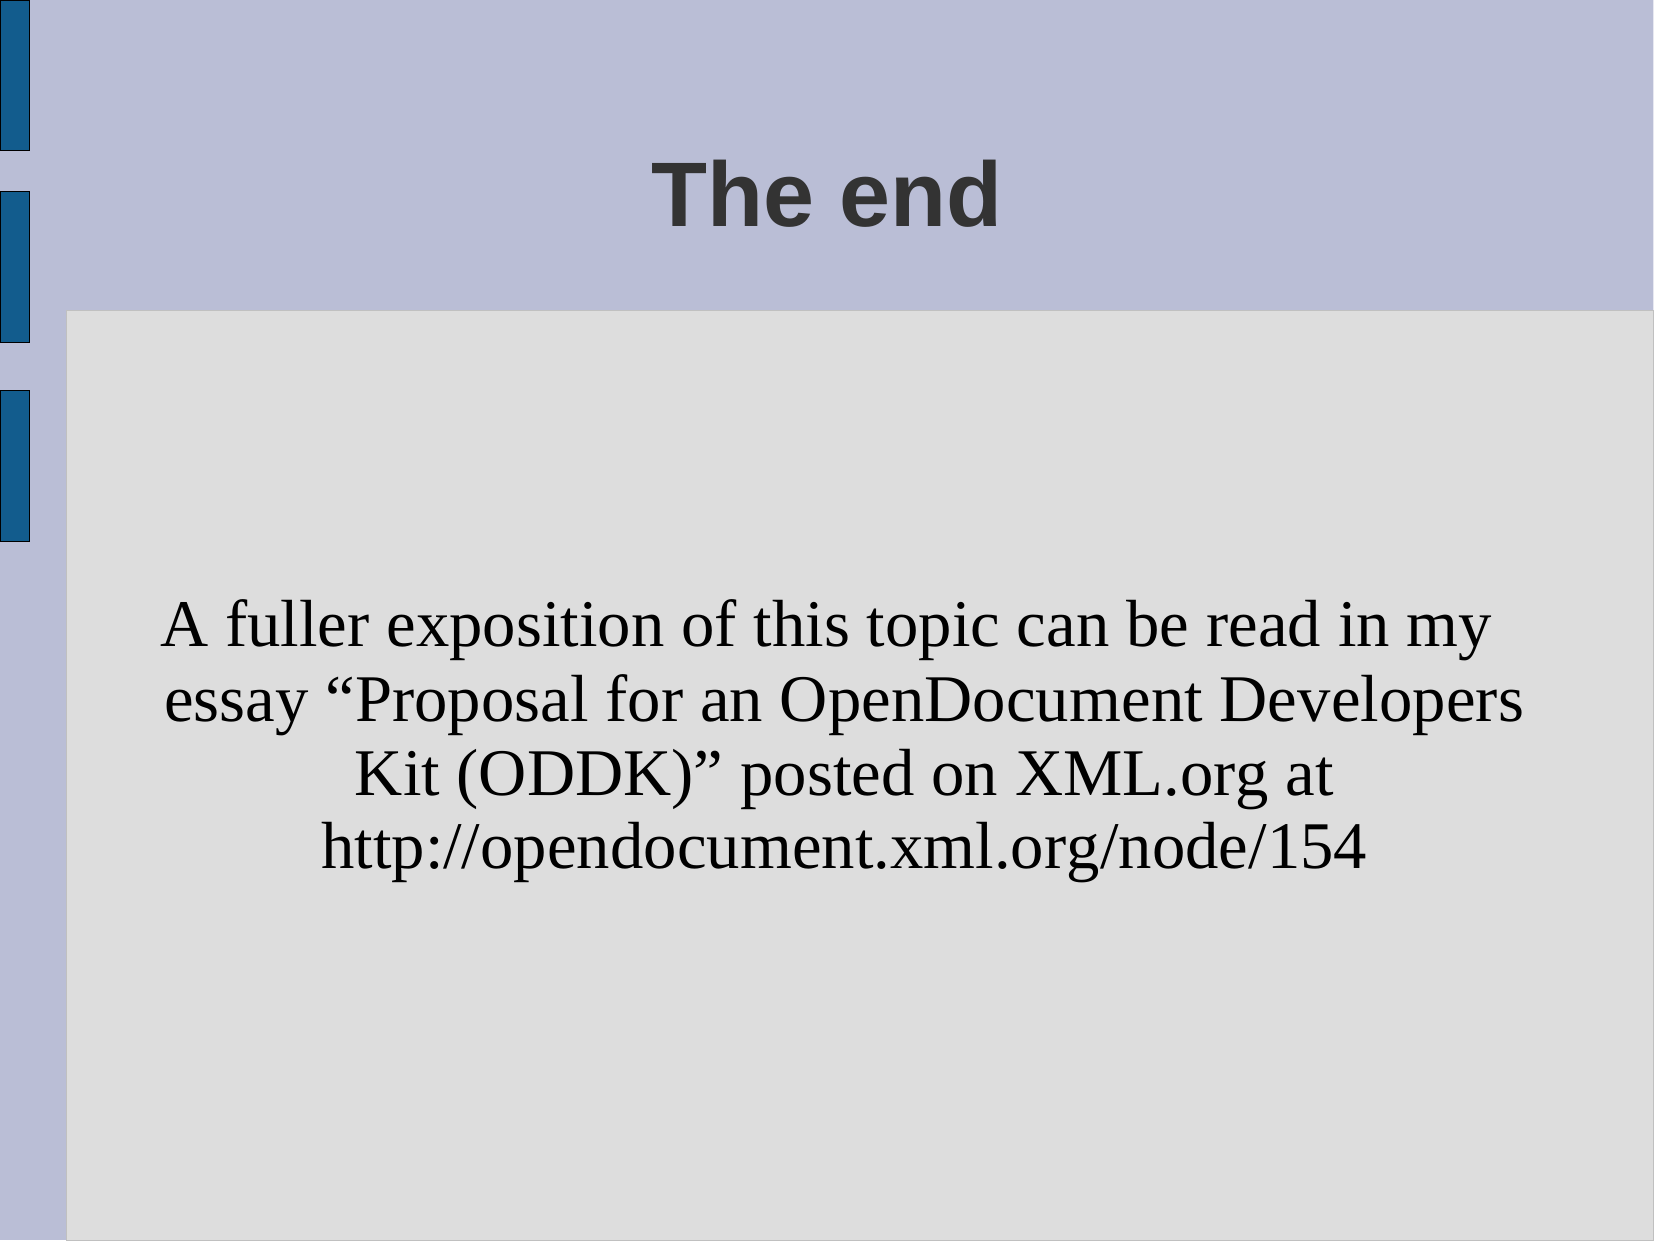

# The end
A fuller exposition of this topic can be read in my essay “Proposal for an OpenDocument Developers Kit (ODDK)” posted on XML.org at http://opendocument.xml.org/node/154